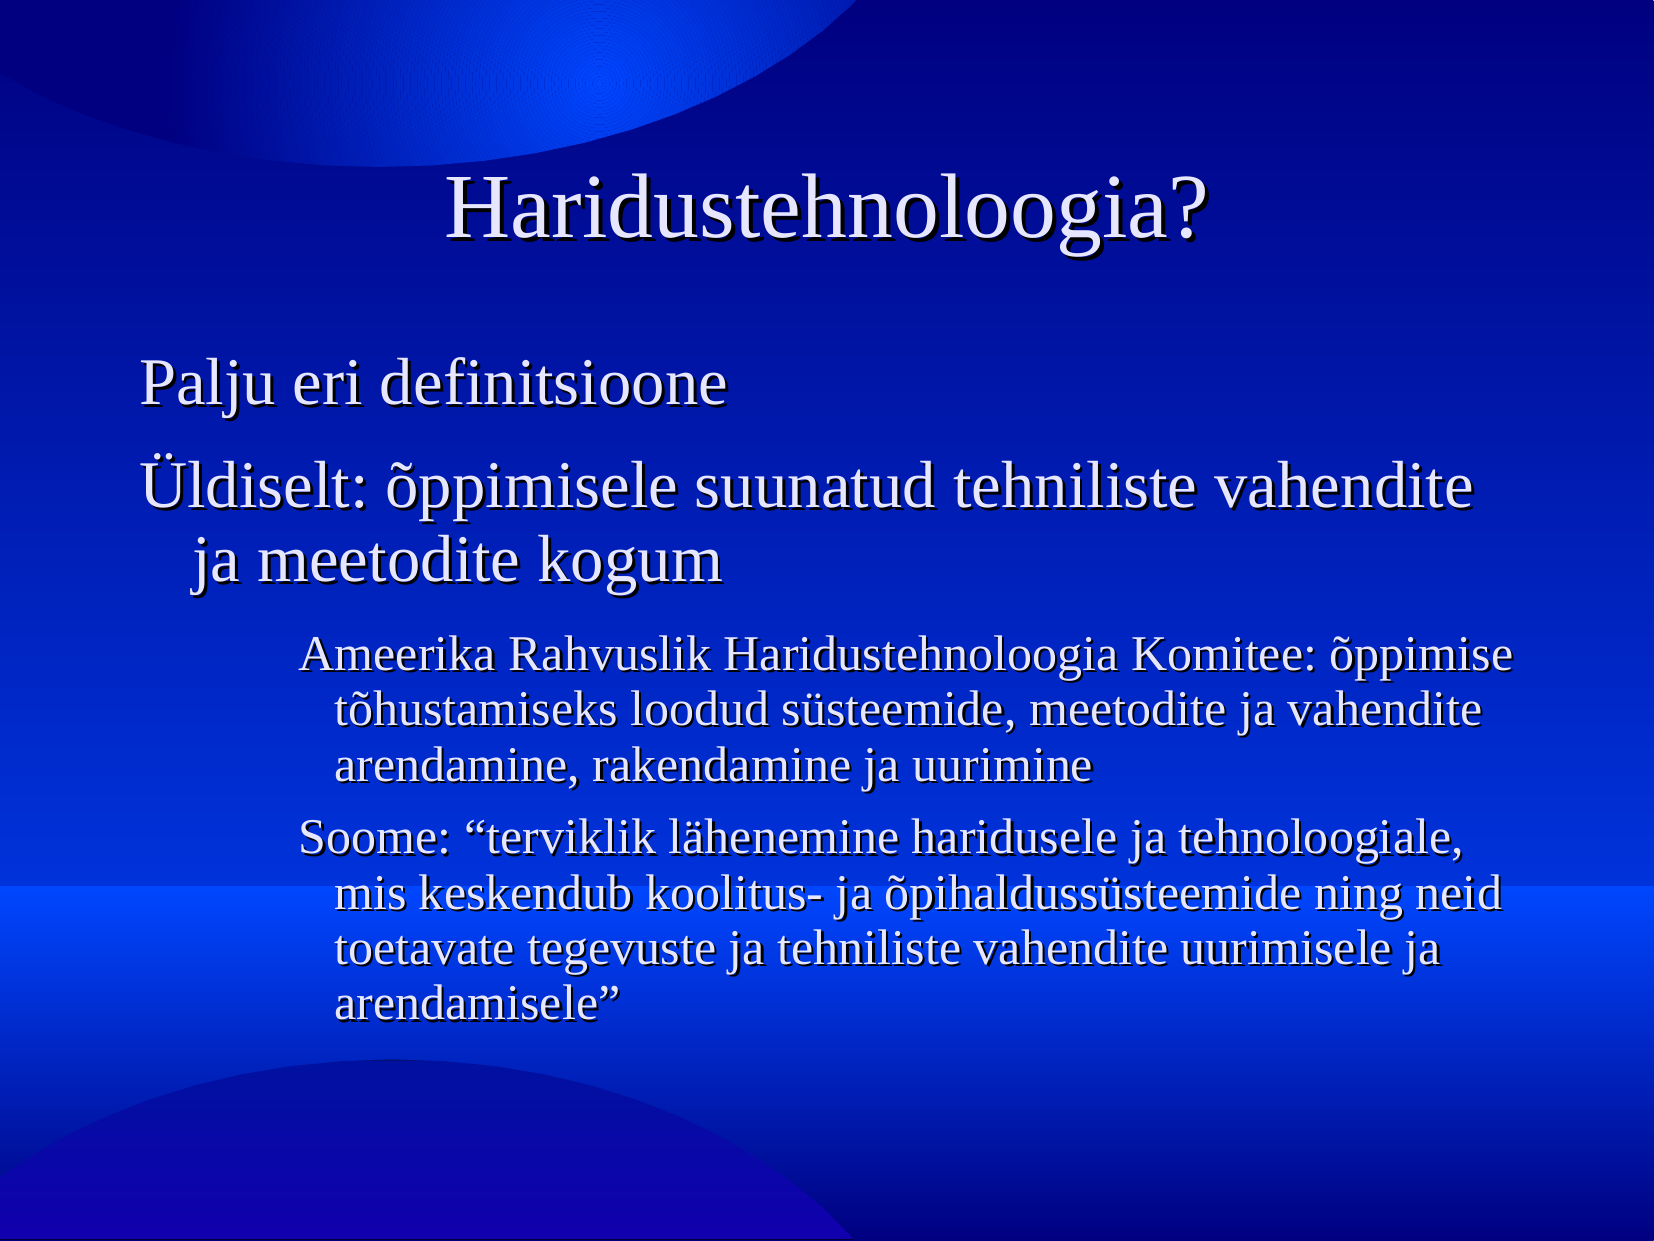

# Haridustehnoloogia?
Palju eri definitsioone
Üldiselt: õppimisele suunatud tehniliste vahendite ja meetodite kogum
Ameerika Rahvuslik Haridustehnoloogia Komitee: õppimise tõhustamiseks loodud süsteemide, meetodite ja vahendite arendamine, rakendamine ja uurimine
Soome: “terviklik lähenemine haridusele ja tehnoloogiale, mis keskendub koolitus- ja õpihaldussüsteemide ning neid toetavate tegevuste ja tehniliste vahendite uurimisele ja arendamisele”